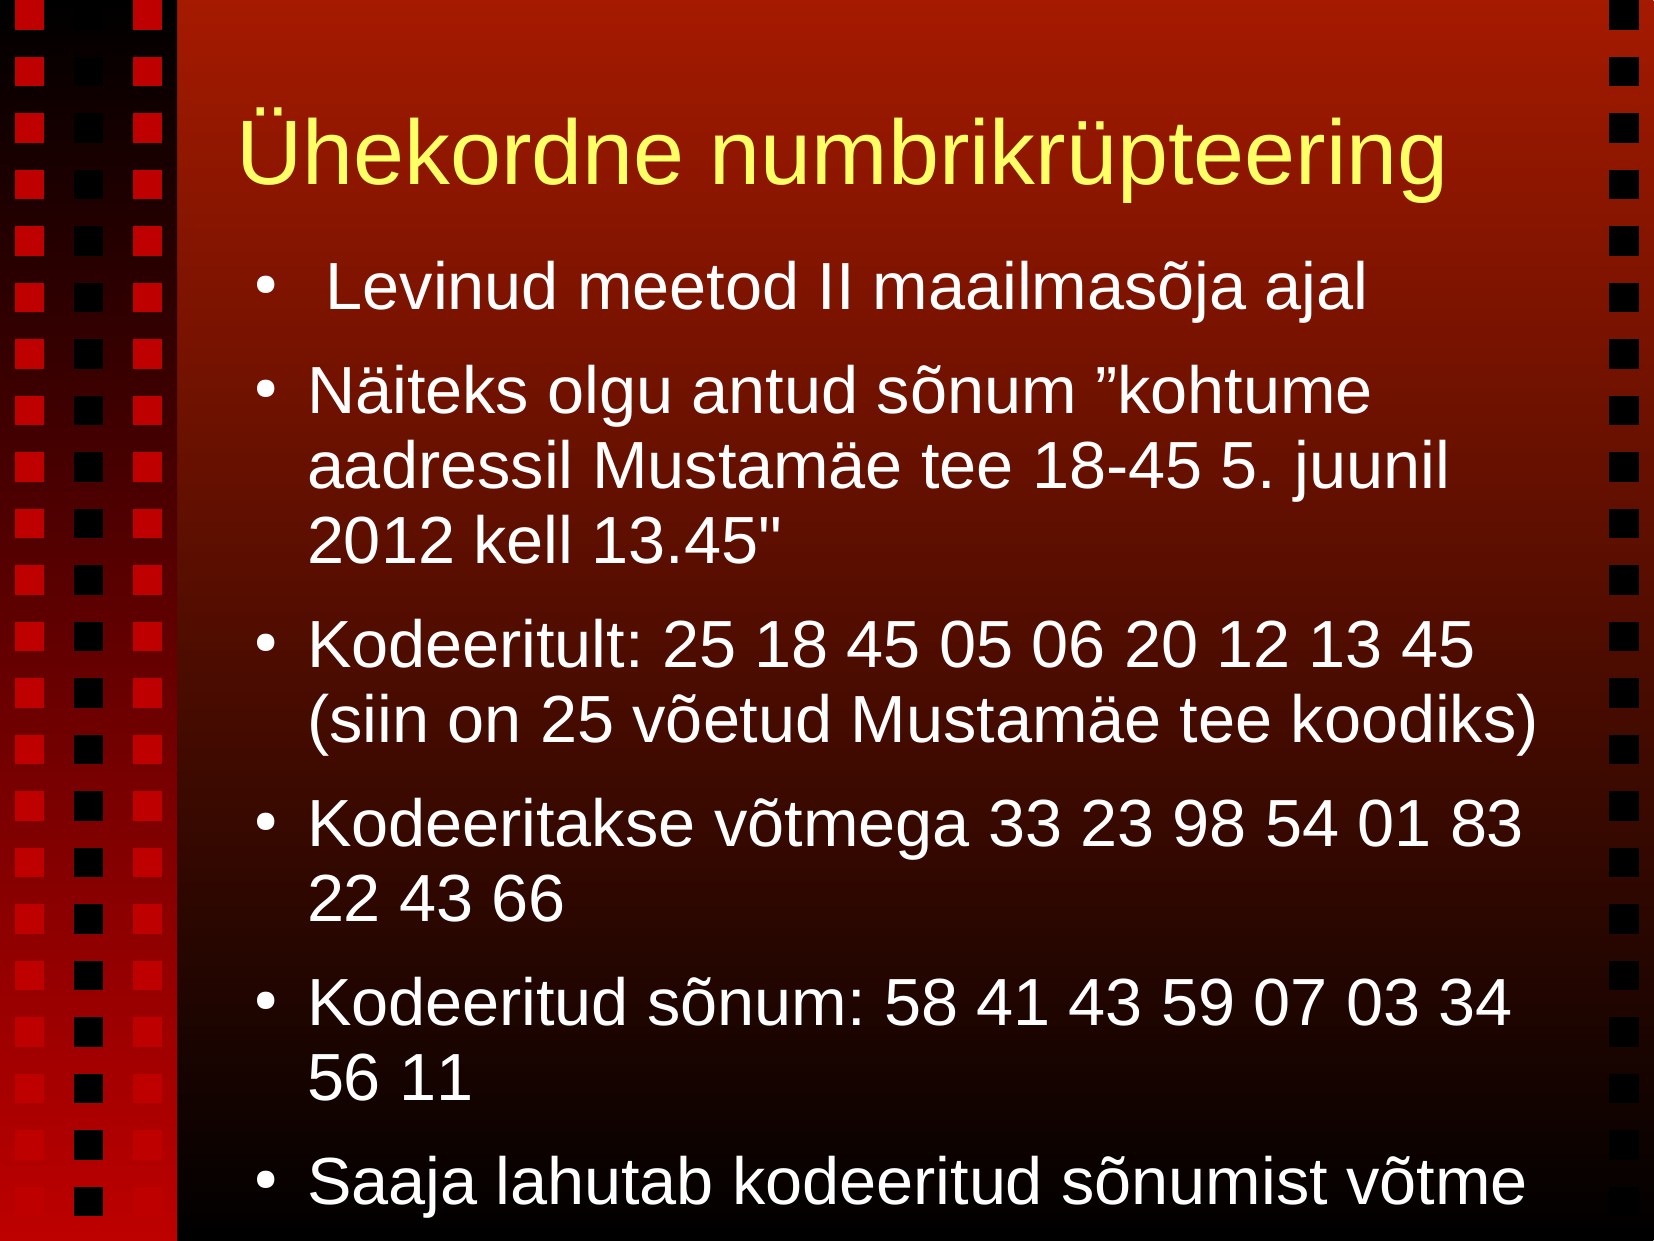

# Ühekordne numbrikrüpteering
 Levinud meetod II maailmasõja ajal
Näiteks olgu antud sõnum ”kohtume aadressil Mustamäe tee 18-45 5. juunil 2012 kell 13.45"
Kodeeritult: 25 18 45 05 06 20 12 13 45 (siin on 25 võetud Mustamäe tee koodiks)
Kodeeritakse võtmega 33 23 98 54 01 83 22 43 66
Kodeeritud sõnum: 58 41 43 59 07 03 34 56 11
Saaja lahutab kodeeritud sõnumist võtme